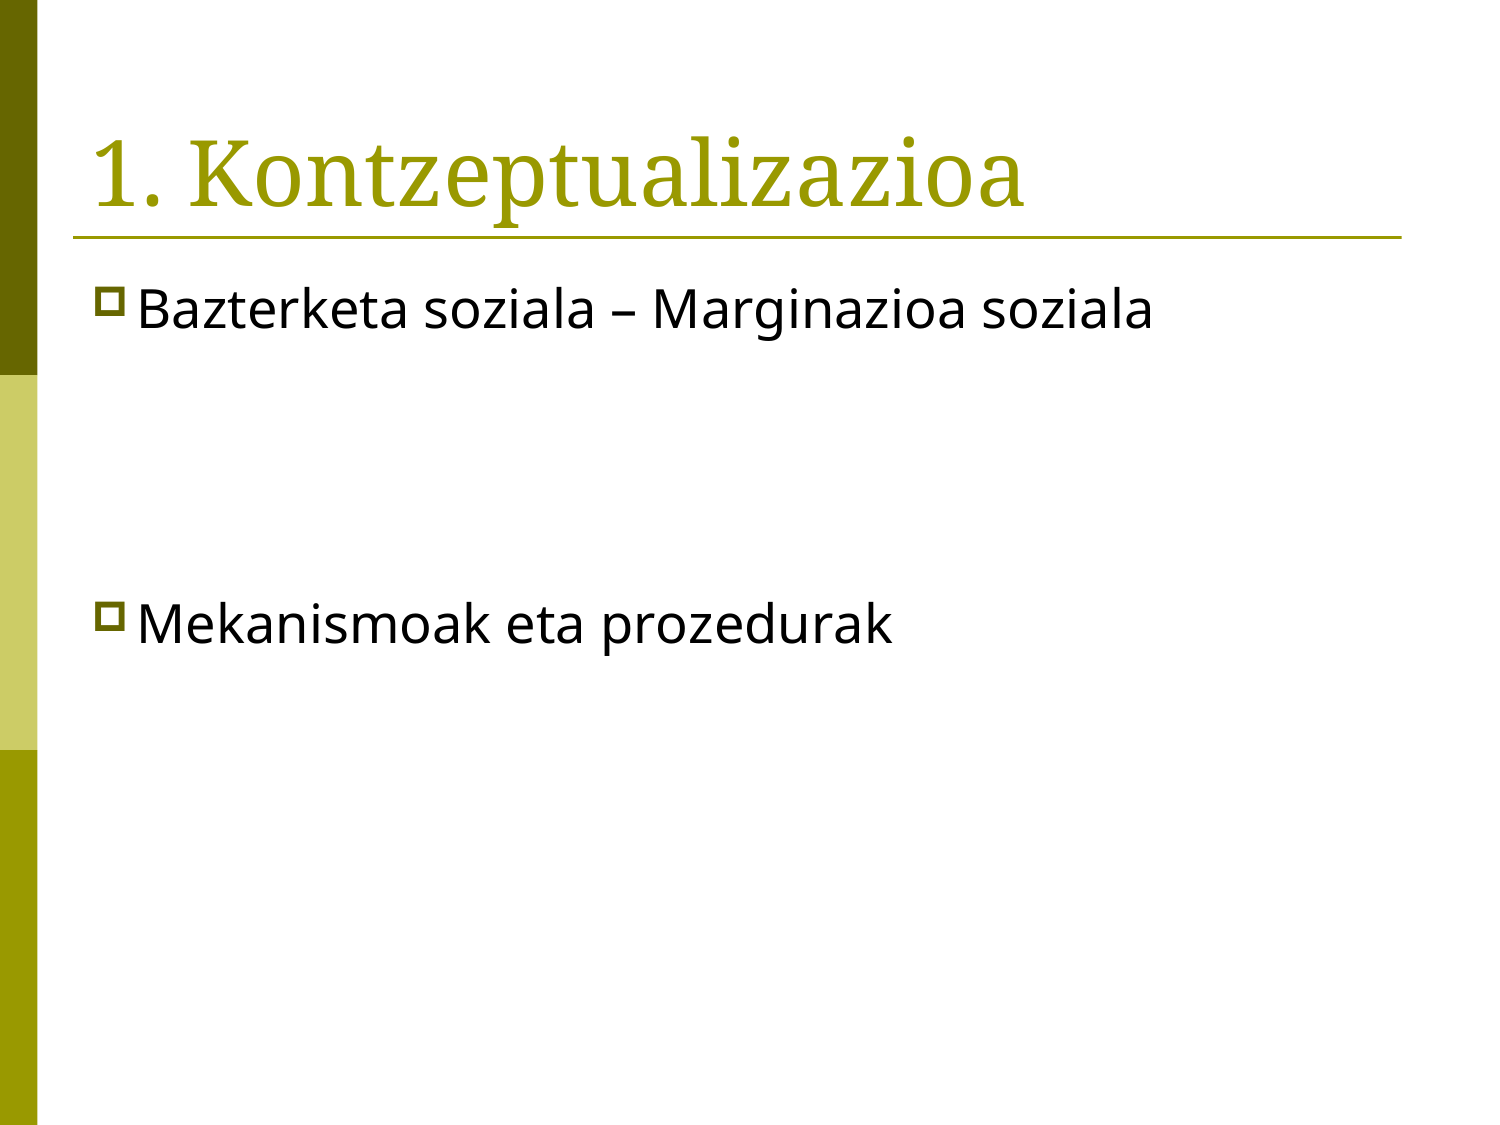

# 1. Kontzeptualizazioa
Bazterketa soziala – Marginazioa soziala
Mekanismoak eta prozedurak